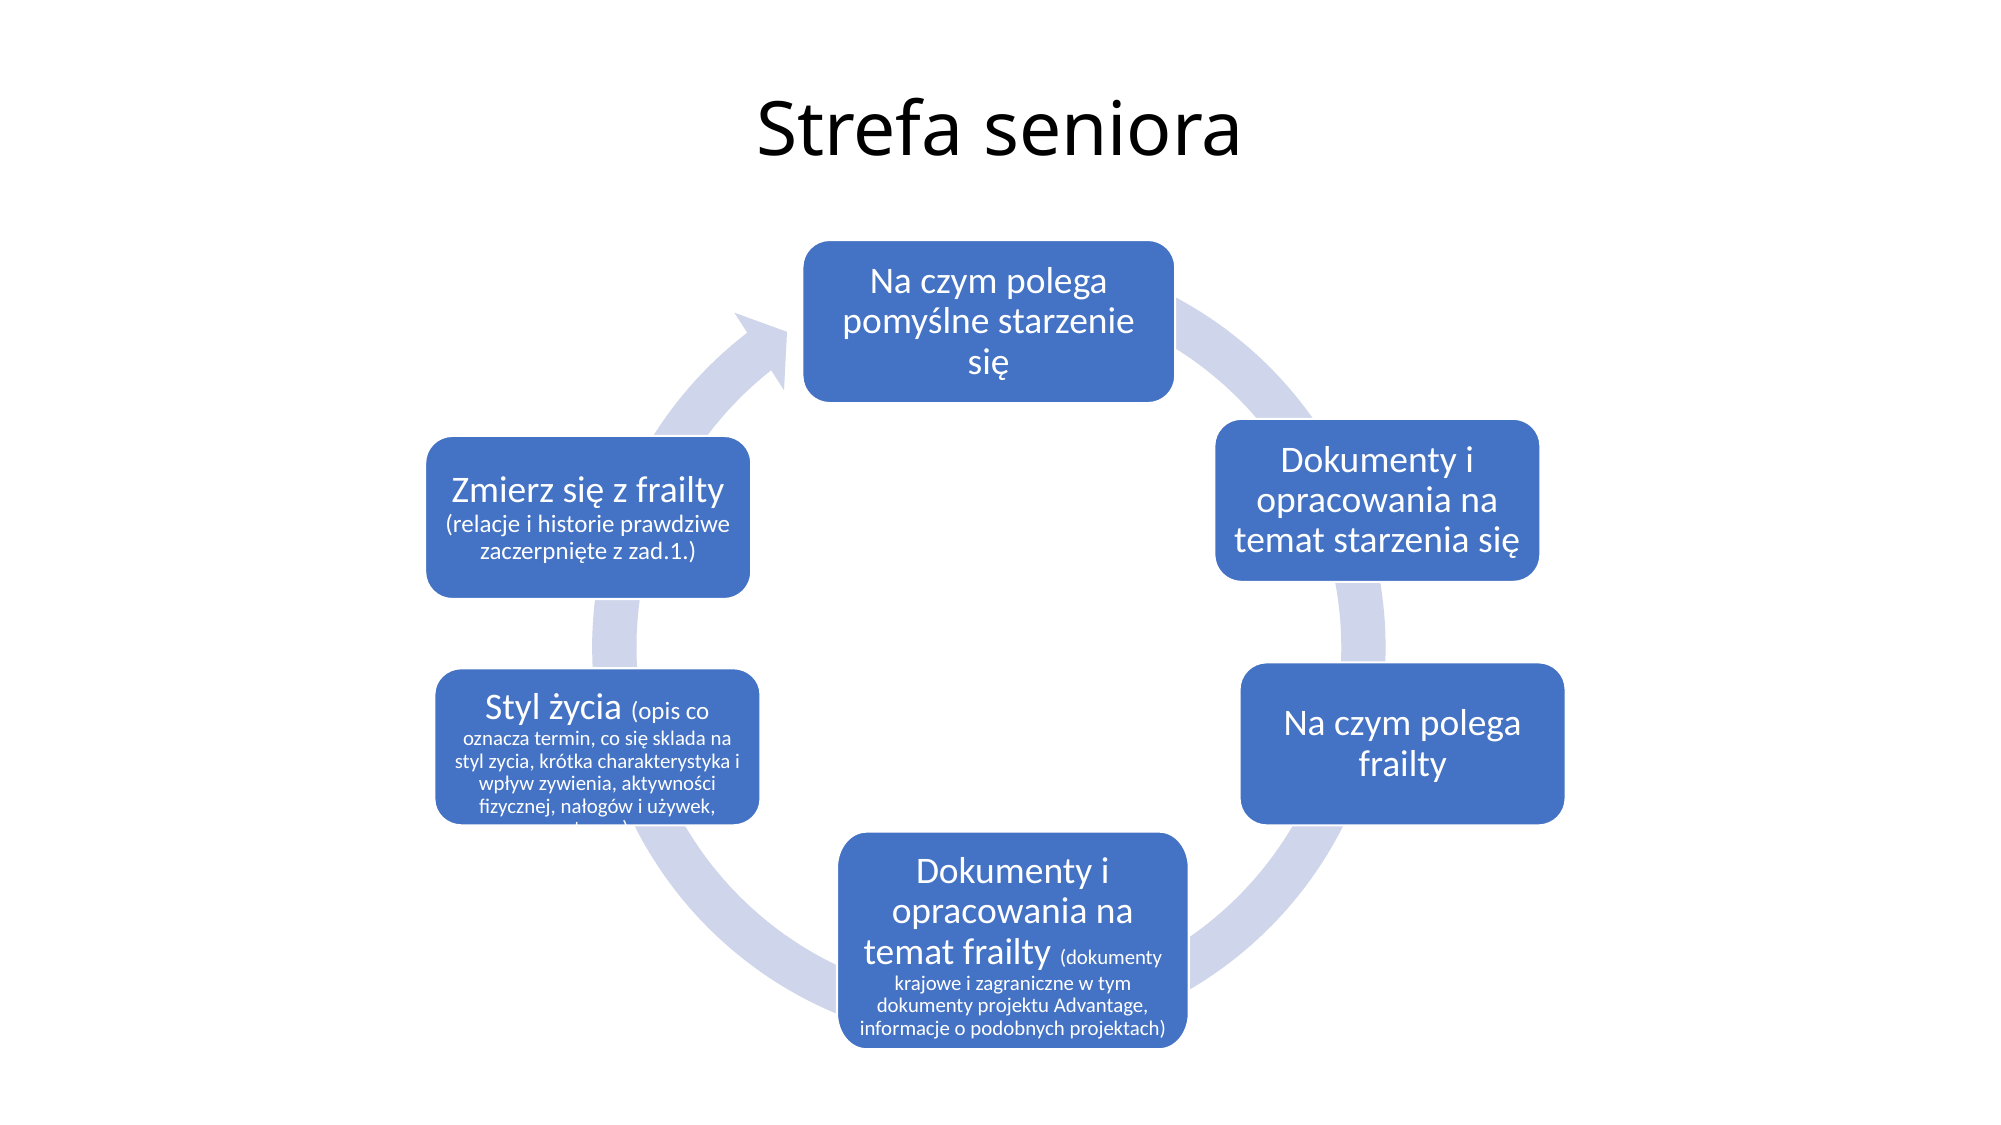

# Strefa seniora
Na czym polega pomyślne starzenie się
Dokumenty i opracowania na temat starzenia się
Zmierz się z frailty (relacje i historie prawdziwe zaczerpnięte z zad.1.)
Na czym polega frailty
Styl życia (opis co oznacza termin, co się sklada na styl zycia, krótka charakterystyka i wpływ zywienia, aktywności fizycznej, nałogów i używek, stresu,)
Dokumenty i opracowania na temat frailty (dokumenty krajowe i zagraniczne w tym dokumenty projektu Advantage, informacje o podobnych projektach)